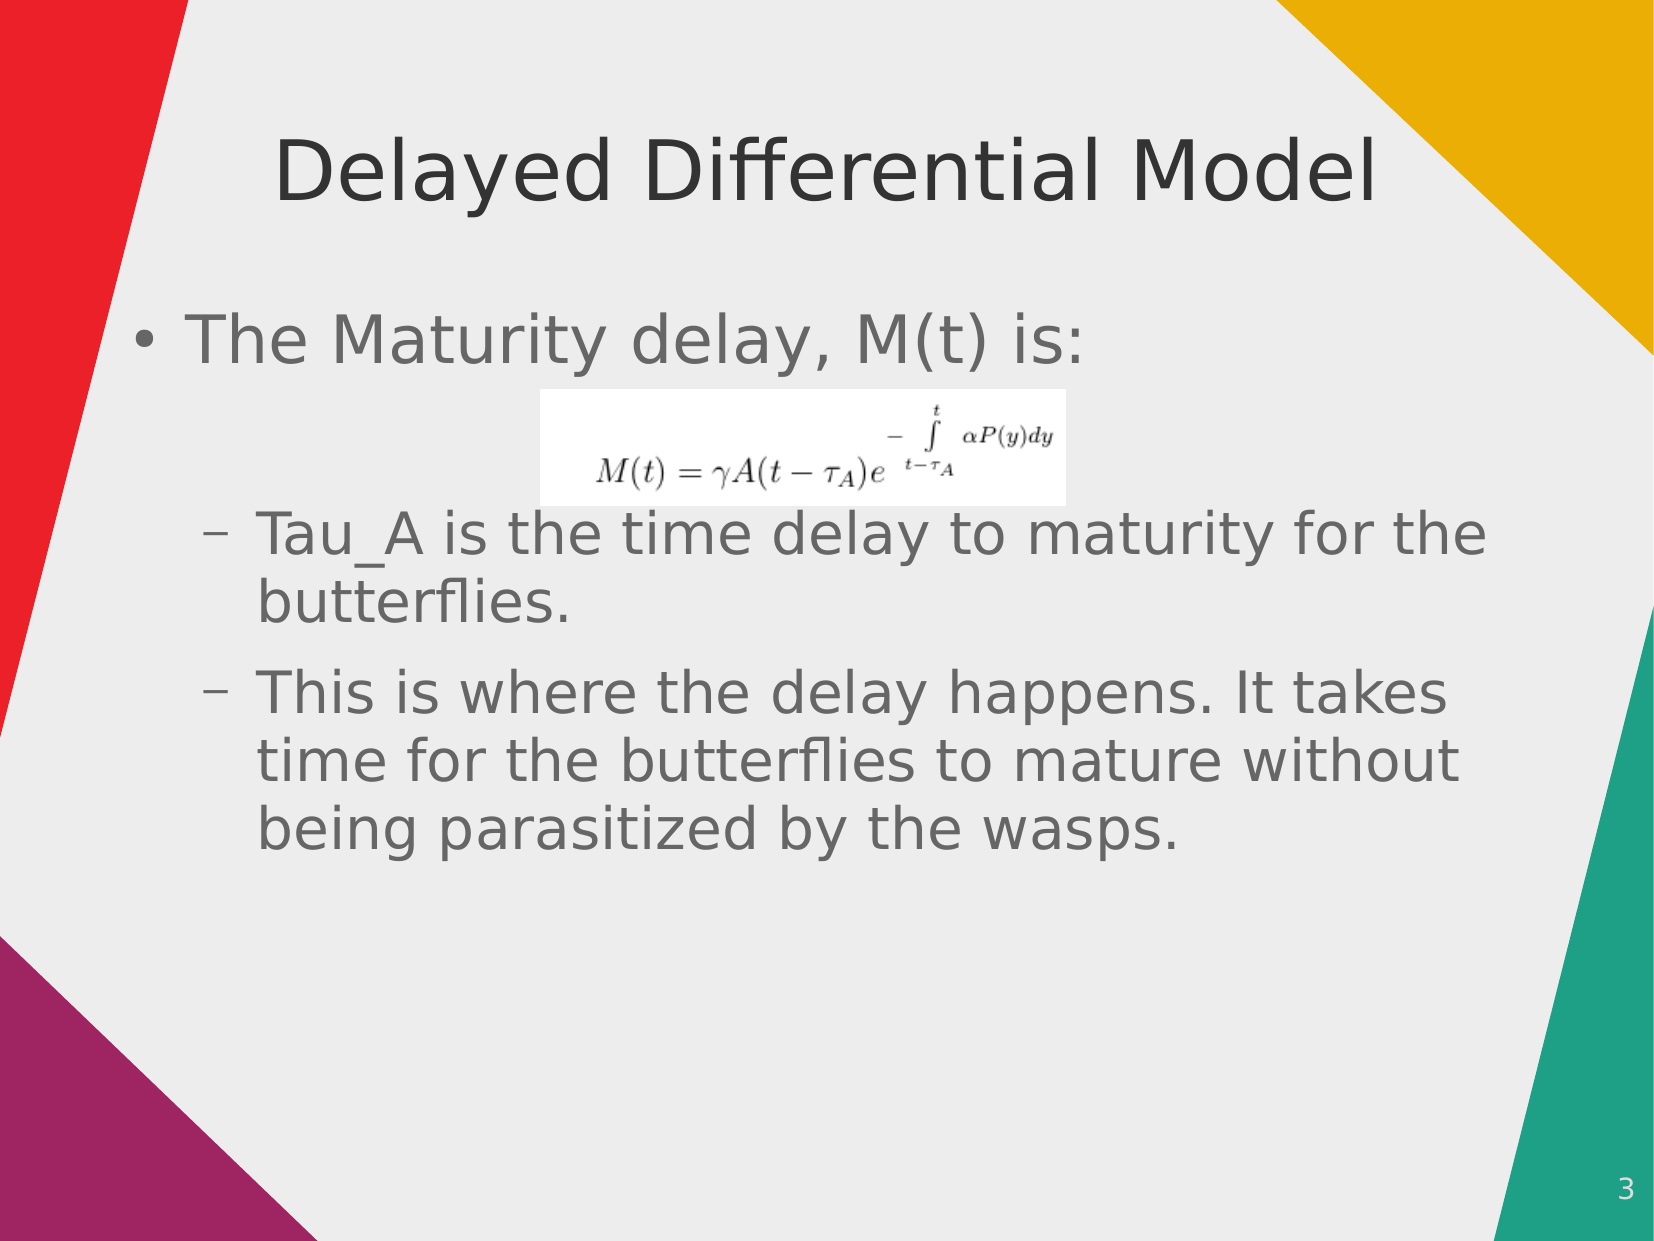

# Delayed Differential Model
The Maturity delay, M(t) is:
Tau_A is the time delay to maturity for the butterflies.
This is where the delay happens. It takes time for the butterflies to mature without being parasitized by the wasps.
3